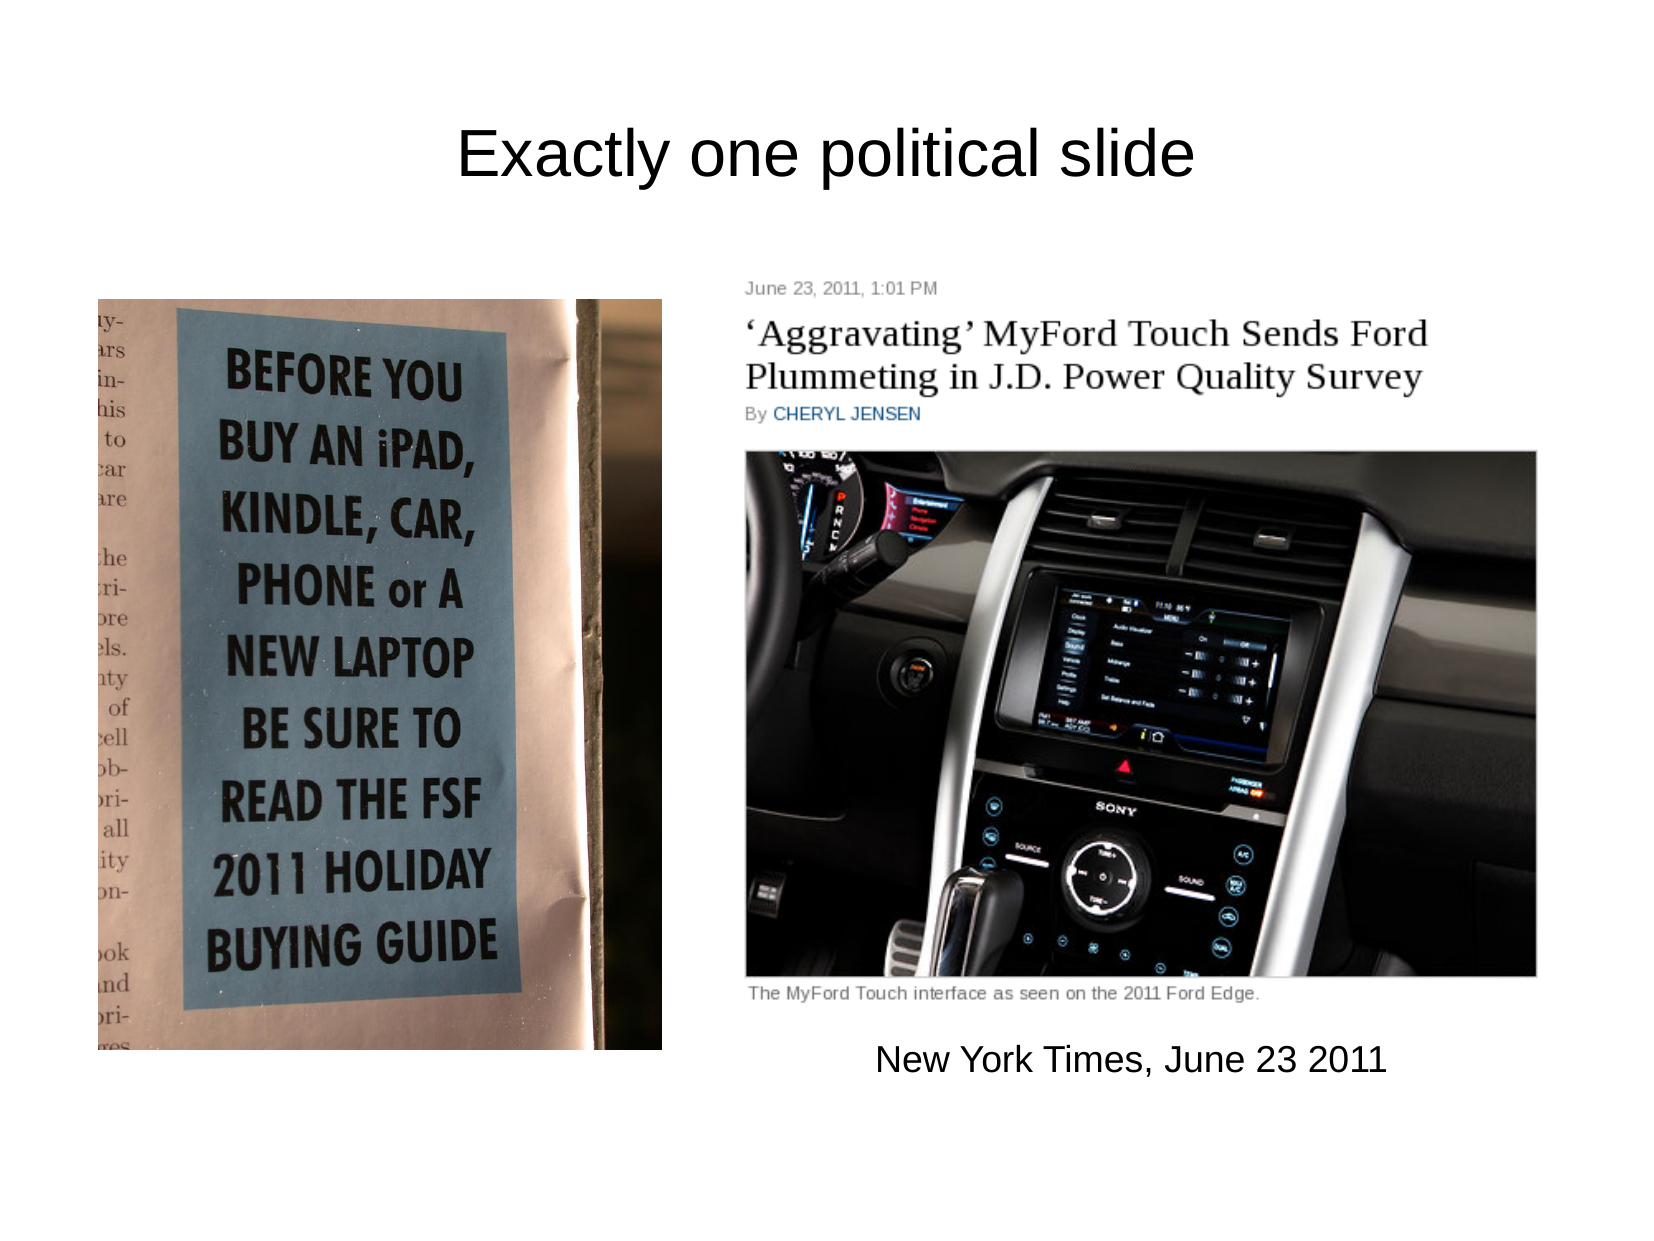

# Exactly one political slide
New York Times, June 23 2011